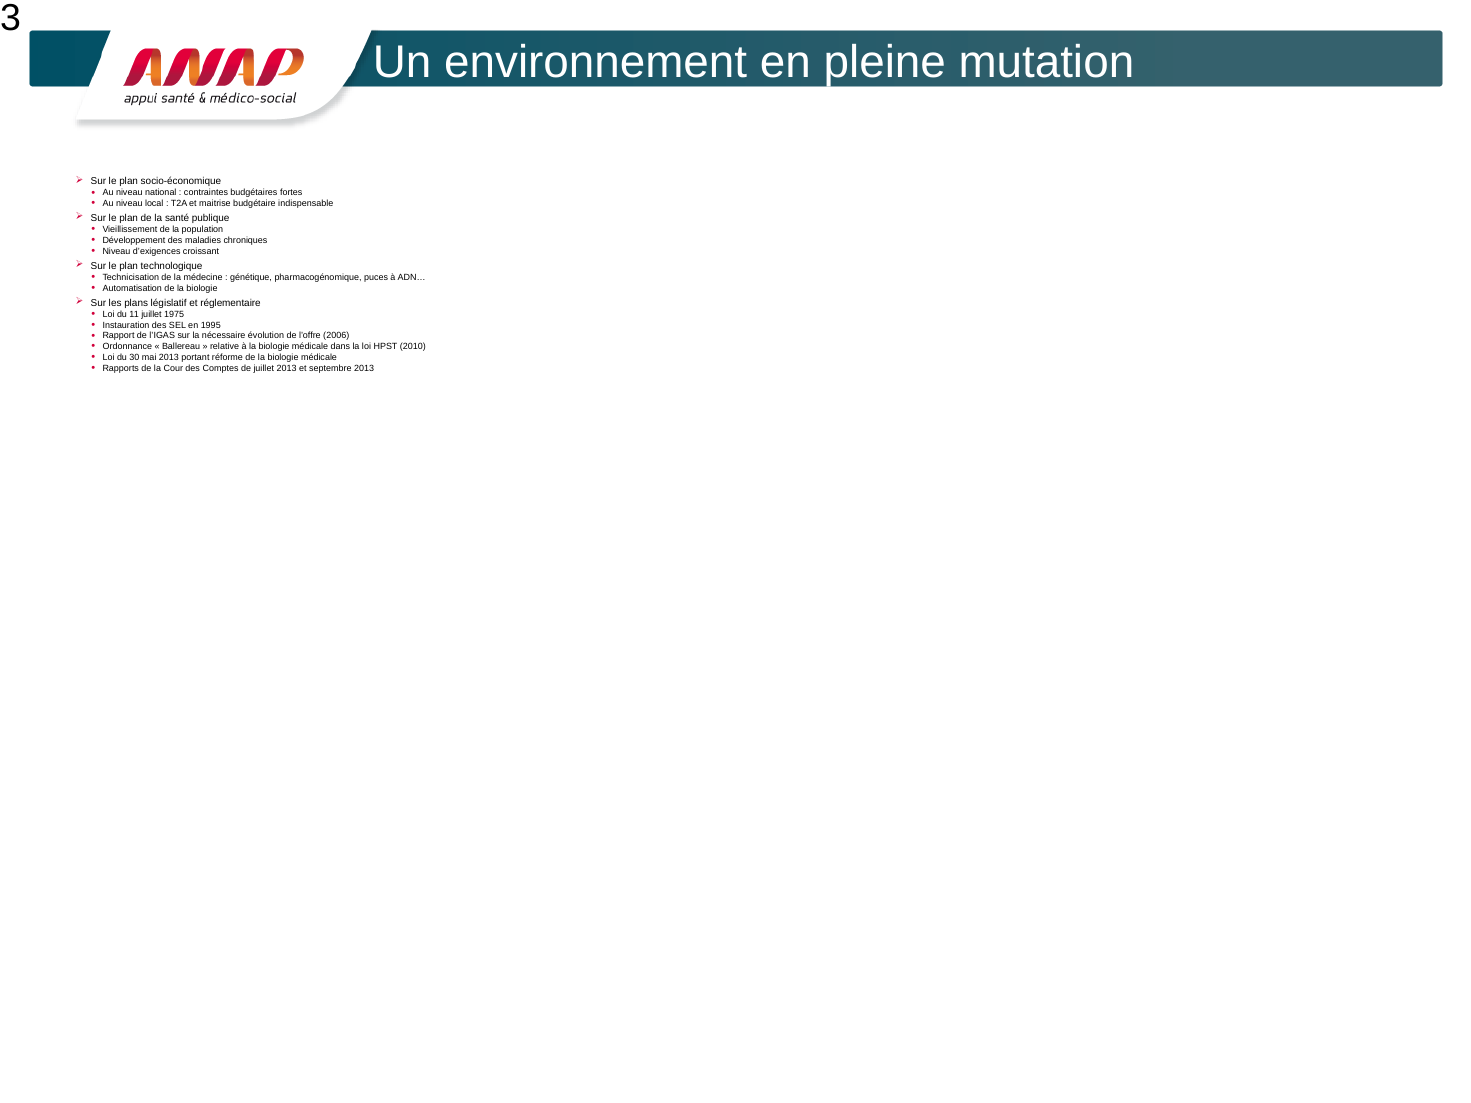

# Un environnement en pleine mutation
Sur le plan socio-économique
Au niveau national : contraintes budgétaires fortes
Au niveau local : T2A et maitrise budgétaire indispensable
Sur le plan de la santé publique
Vieillissement de la population
Développement des maladies chroniques
Niveau d’exigences croissant
Sur le plan technologique
Technicisation de la médecine : génétique, pharmacogénomique, puces à ADN…
Automatisation de la biologie
Sur les plans législatif et réglementaire
Loi du 11 juillet 1975
Instauration des SEL en 1995
Rapport de l’IGAS sur la nécessaire évolution de l’offre (2006)
Ordonnance « Ballereau » relative à la biologie médicale dans la loi HPST (2010)
Loi du 30 mai 2013 portant réforme de la biologie médicale
Rapports de la Cour des Comptes de juillet 2013 et septembre 2013